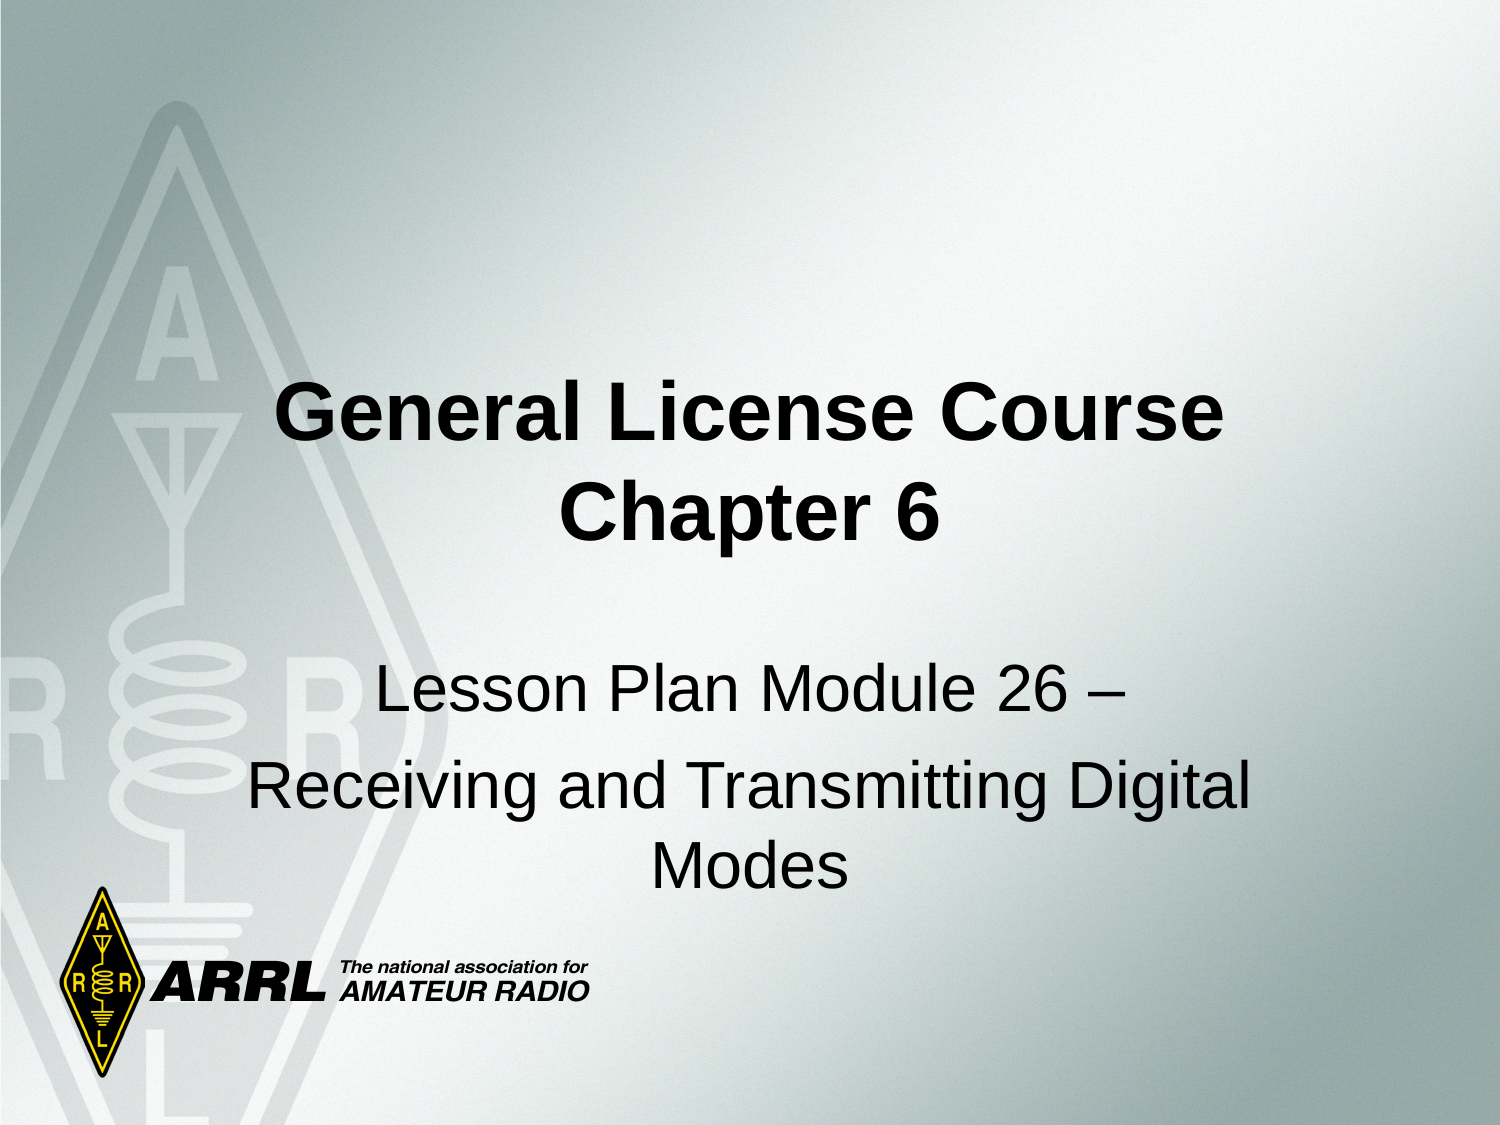

# General License Course Chapter 6
Lesson Plan Module 26 –
Receiving and Transmitting Digital Modes